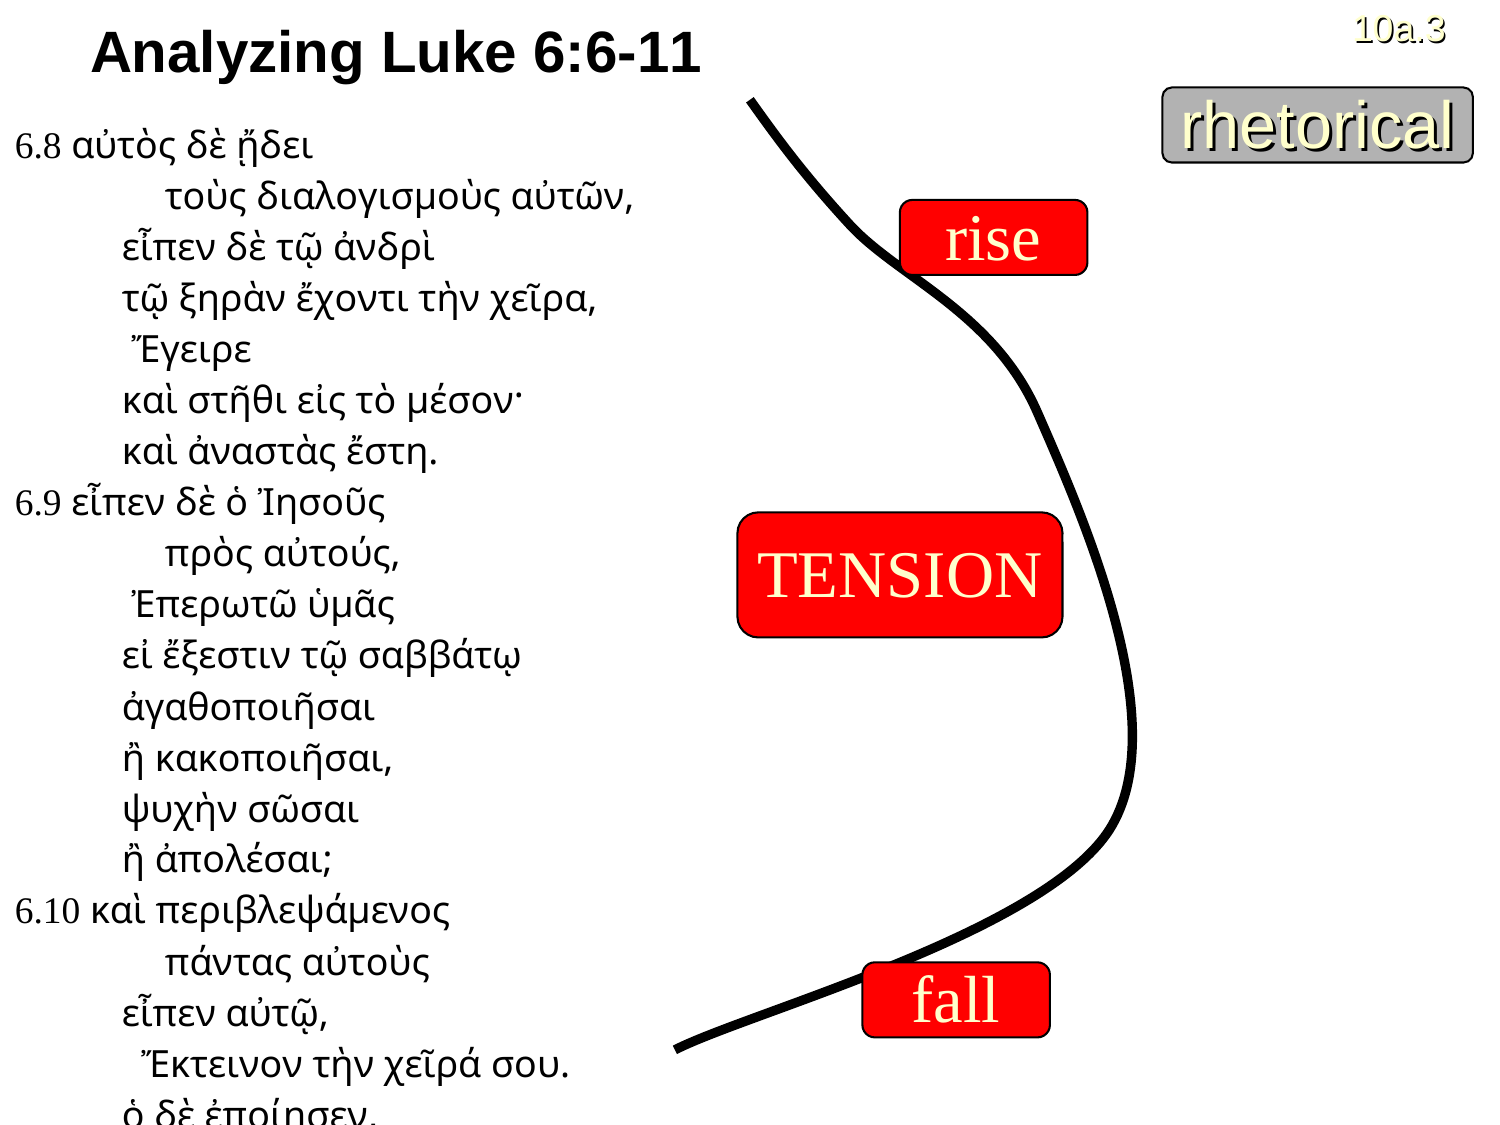

10a.3
Analyzing Luke 6:6-11
rhetorical
rise
fall
6.8 αὐτὸς δὲ ᾔδει
	τοὺς διαλογισμοὺς αὐτῶν,
 εἶπεν δὲ τῷ ἀνδρὶ
 τῷ ξηρὰν ἔχοντι τὴν χεῖρα,
 Ἔγειρε
 καὶ στῆθι εἰς τὸ μέσον·
 καὶ ἀναστὰς ἔστη.
6.9 εἶπεν δὲ ὁ Ἰησοῦς
	πρὸς αὐτούς,
 Ἐπερωτῶ ὑμᾶς
 εἰ ἔξεστιν τῷ σαββάτῳ
 ἀγαθοποιῆσαι
 ἢ κακοποιῆσαι,
 ψυχὴν σῶσαι
 ἢ ἀπολέσαι;
6.10 καὶ περιβλεψάμενος
	πάντας αὐτοὺς
 εἶπεν αὐτῷ,
 Ἔκτεινον τὴν χεῖρά σου.
 ὁ δὲ ἐποίησεν,
 καὶ ἀπεκατεστάθη
	ἡ χεὶρ αὐτοῦ.
TENSION